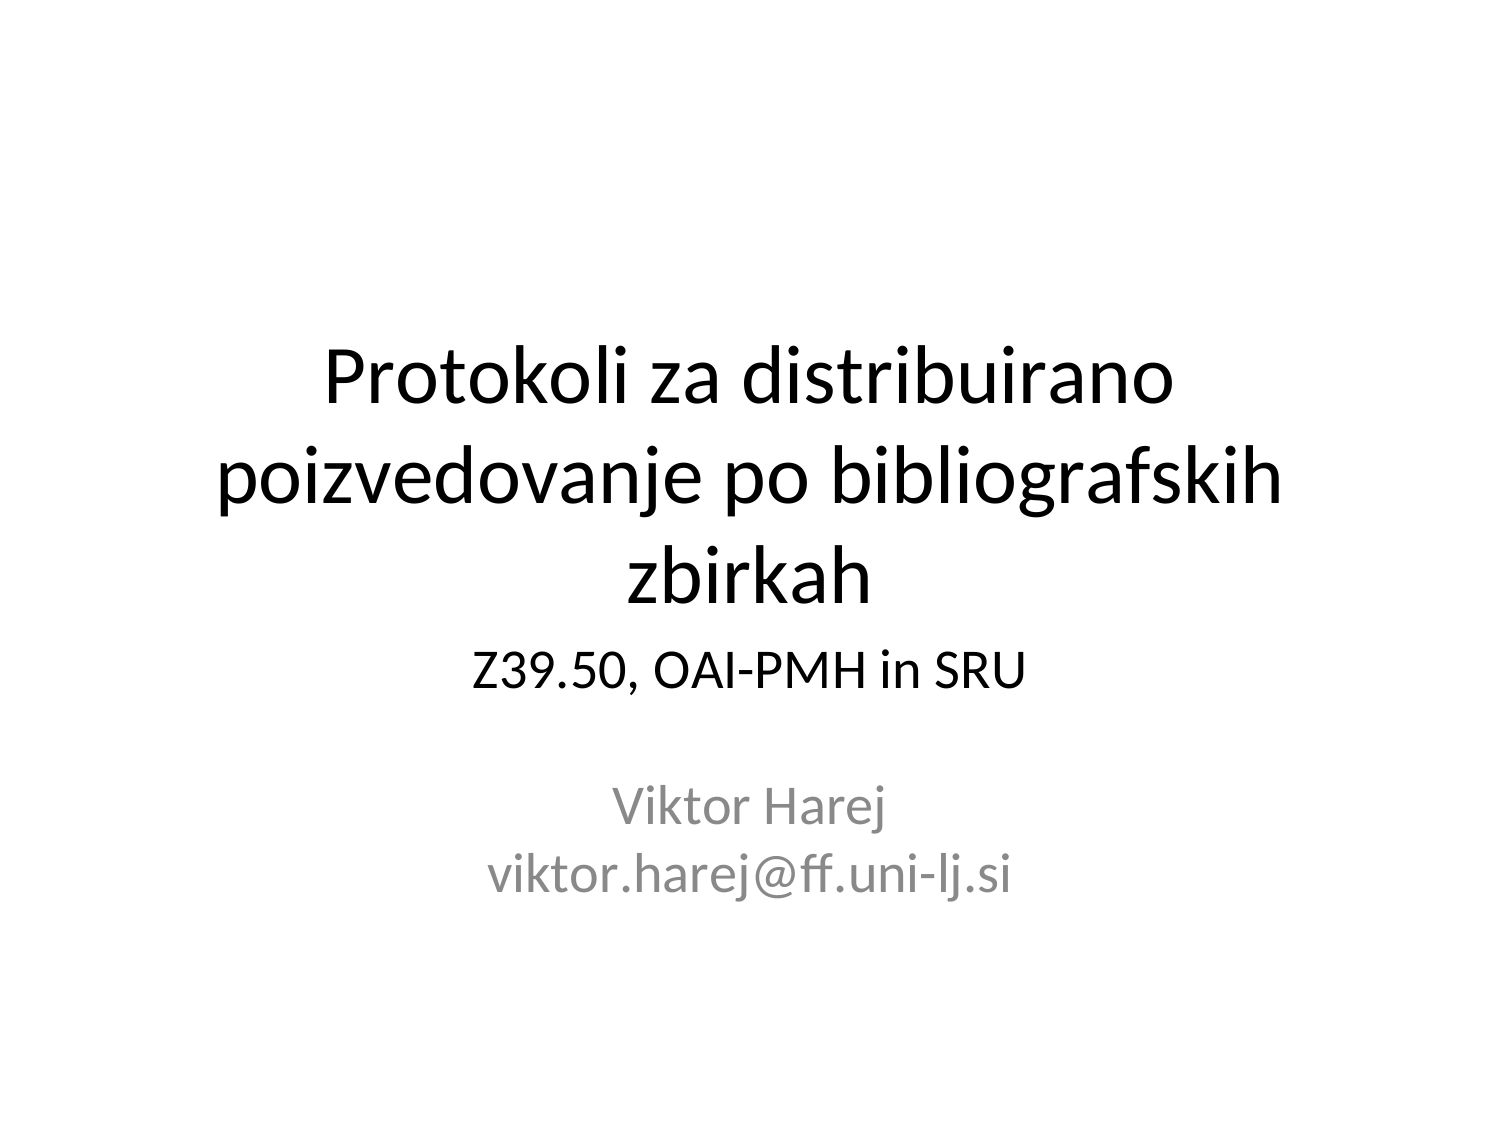

# Protokoli za distribuirano poizvedovanje po bibliografskih zbirkah
Z39.50, OAI-PMH in SRU
Viktor Harej
viktor.harej@ff.uni-lj.si